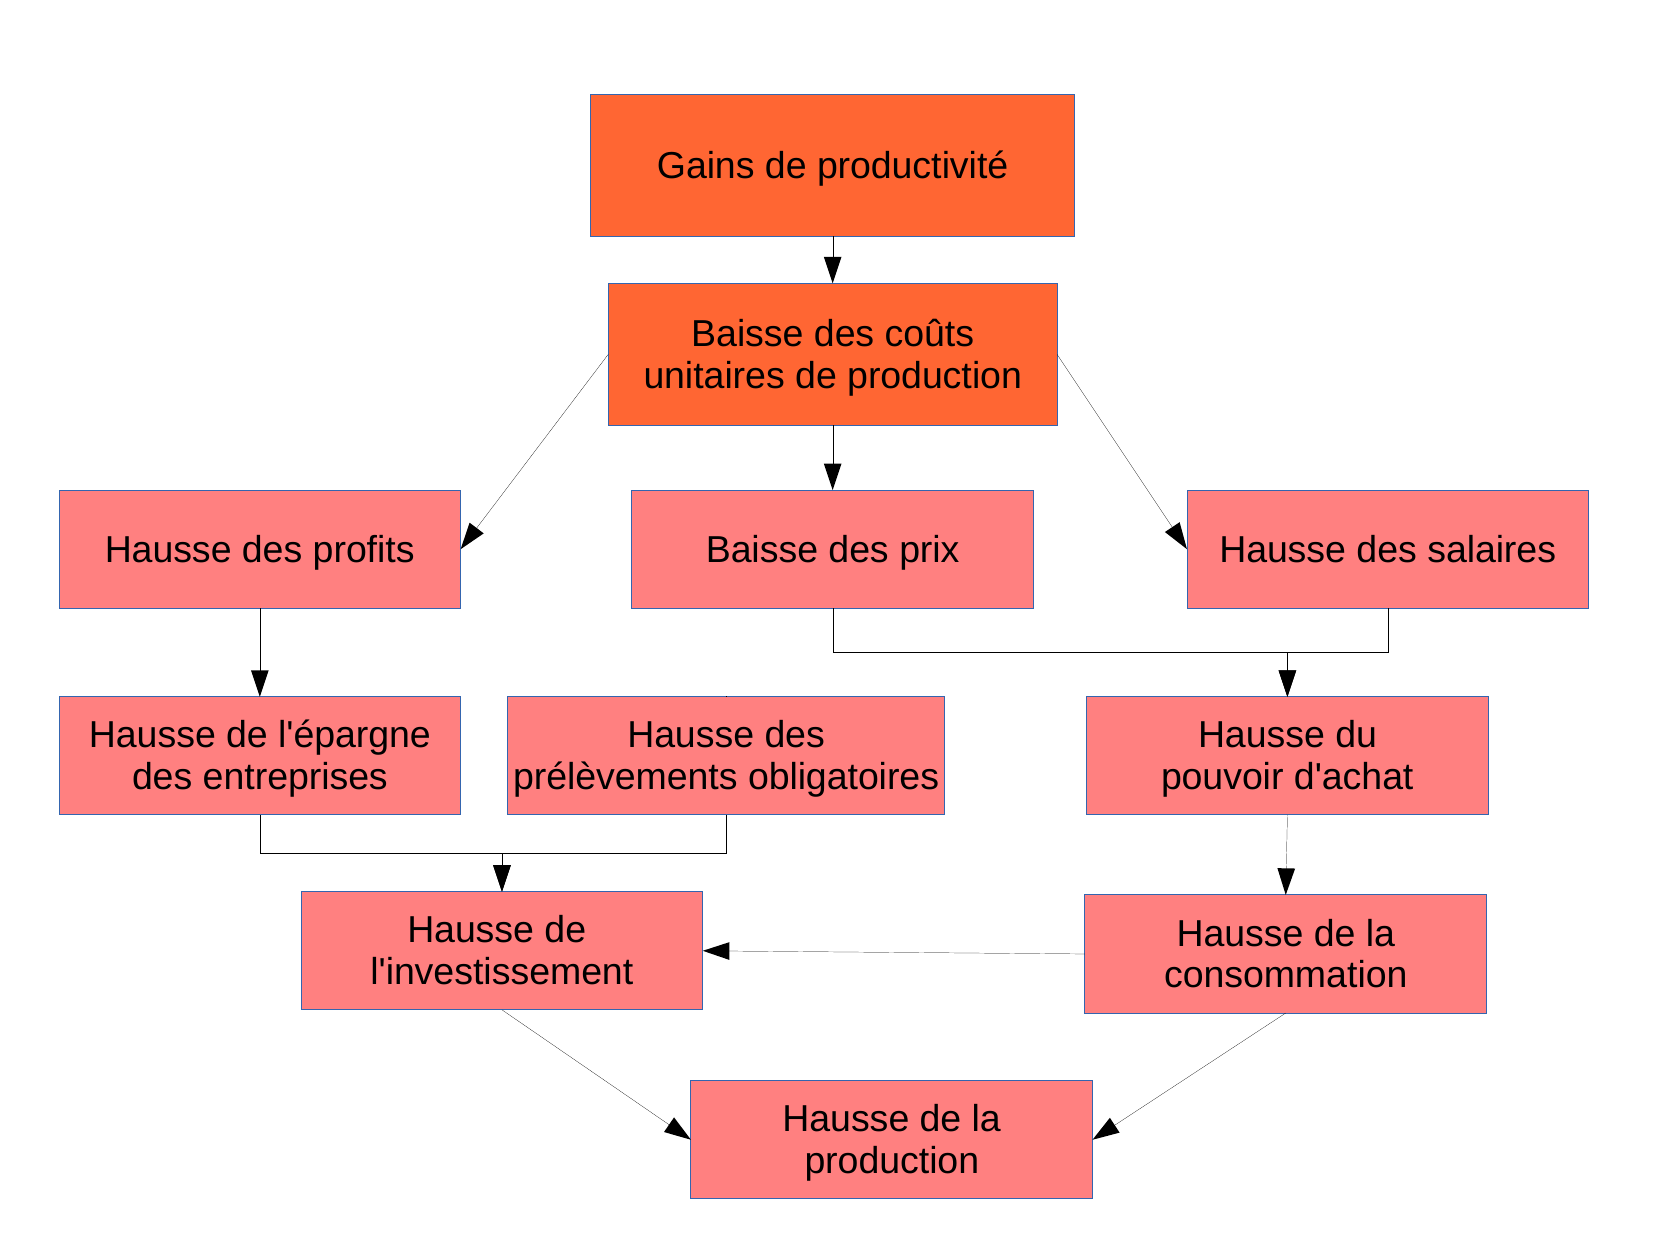

Gains de productivité
Baisse des coûts
unitaires de production
Hausse des profits
Baisse des prix
Hausse des salaires
Hausse de l'épargne
des entreprises
Hausse des
prélèvements obligatoires
Hausse du
pouvoir d'achat
Hausse de
l'investissement
Hausse de la
consommation
Hausse de la
production